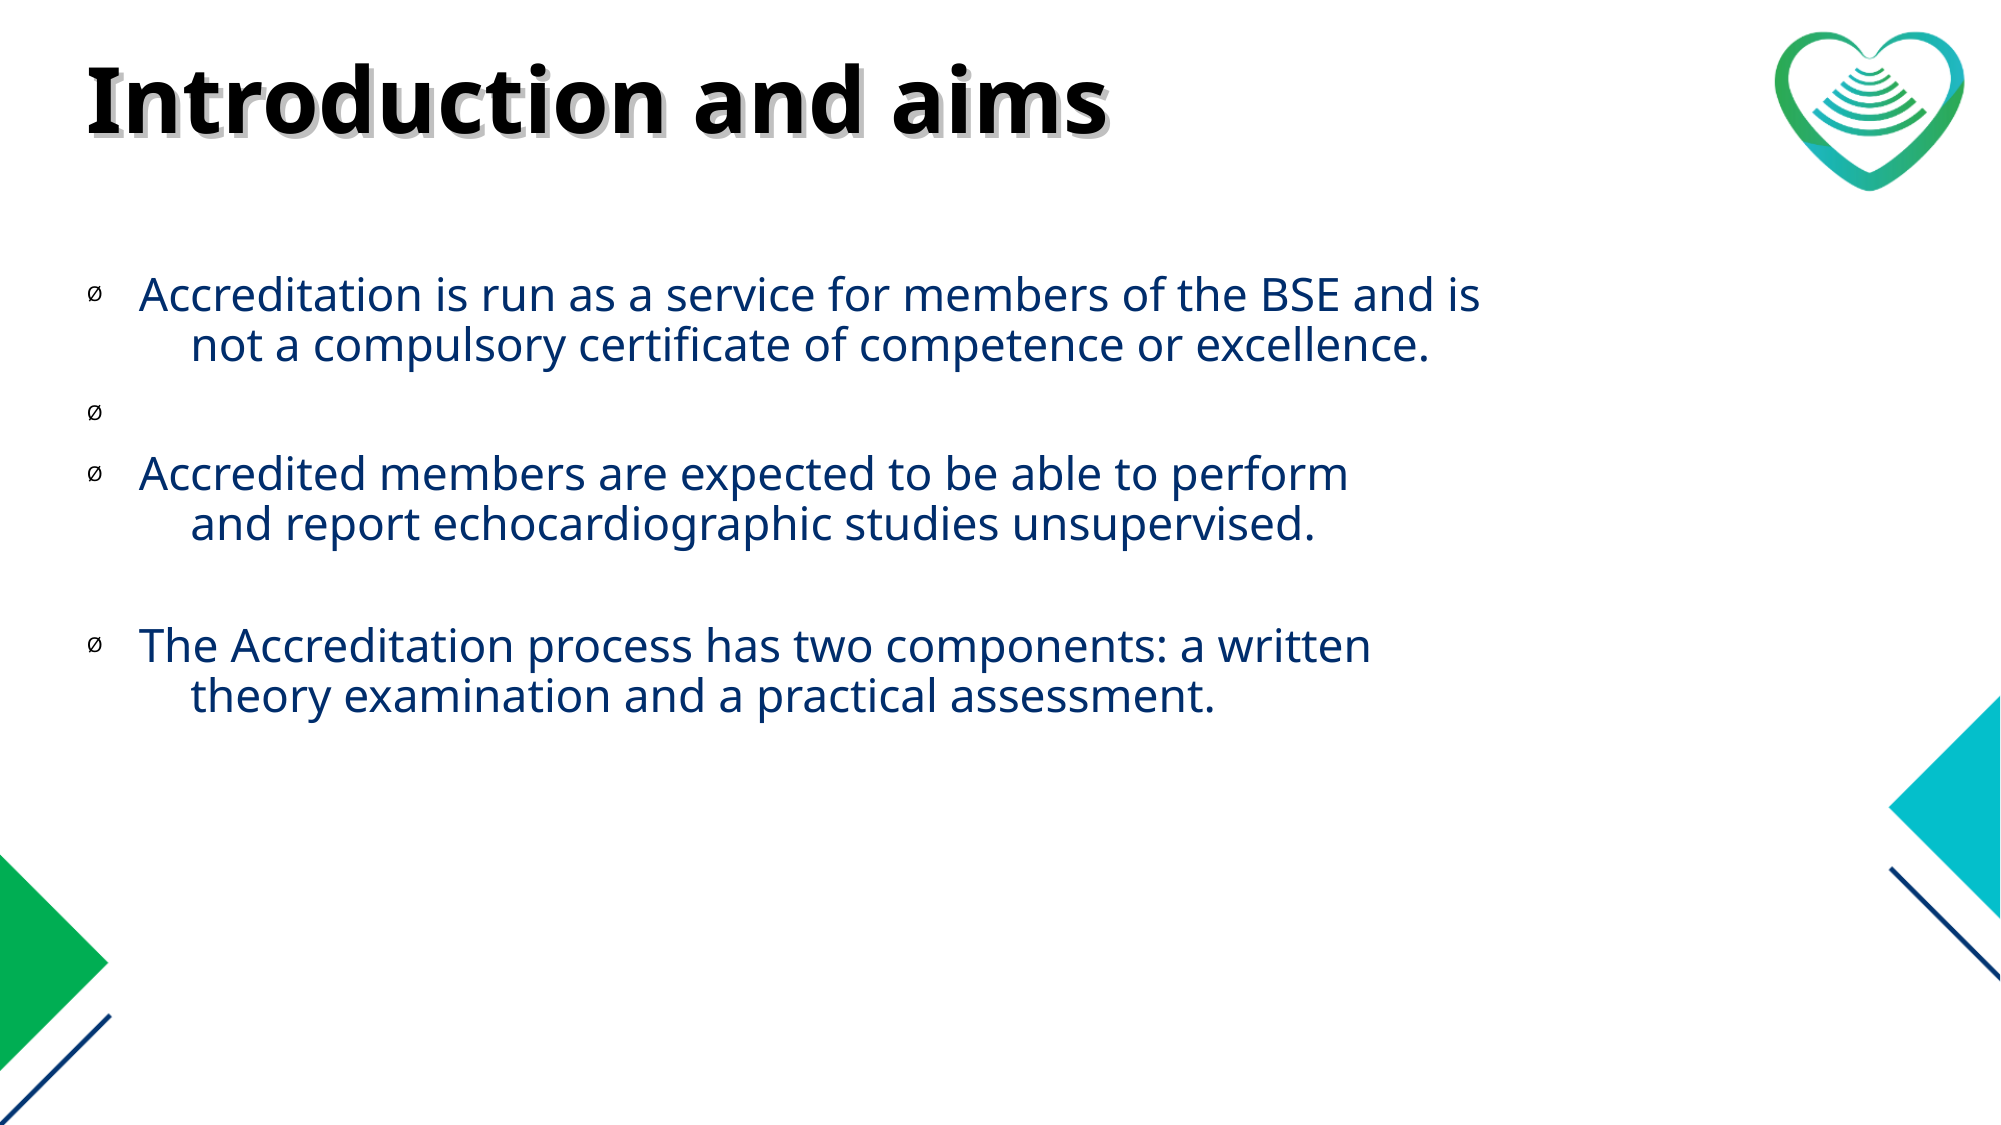

# Introduction and aims
Accreditation is run as a service for members of the BSE and is not a compulsory certificate of competence or excellence.
Accredited members are expected to be able to perform and report echocardiographic studies unsupervised.
The Accreditation process has two components: a written theory examination and a practical assessment.